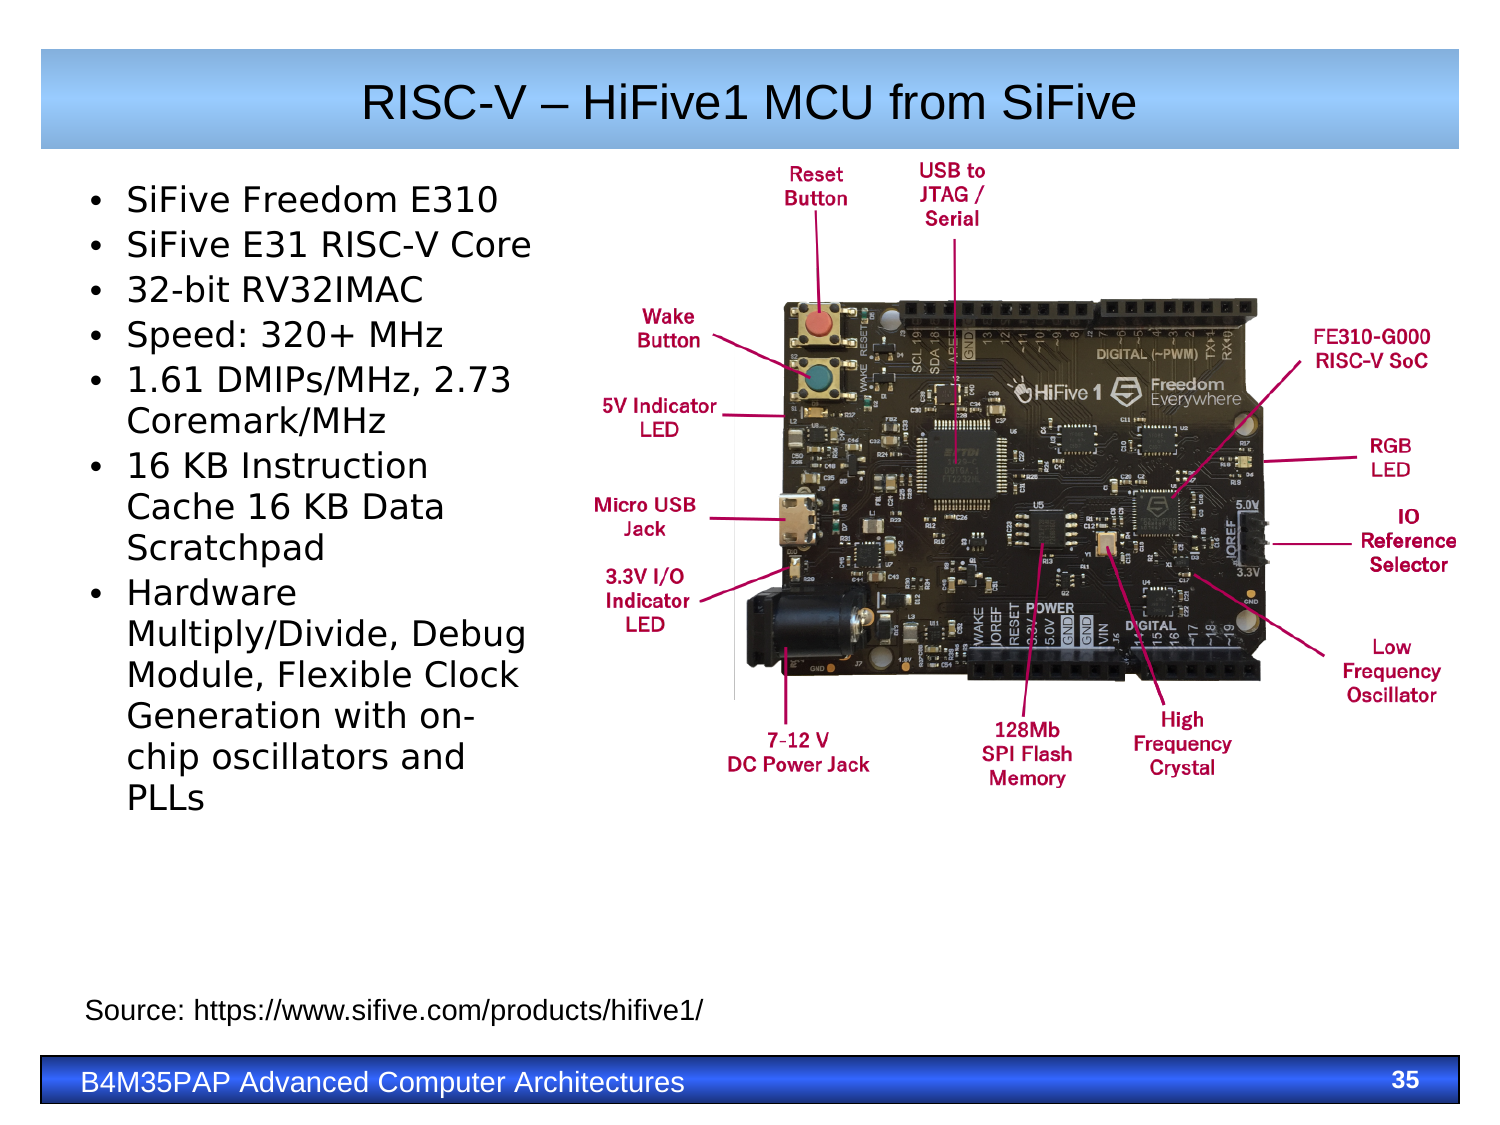

# RISC-V – HiFive1 MCU from SiFive
SiFive Freedom E310
SiFive E31 RISC-V Core
32-bit RV32IMAC
Speed: 320+ MHz
1.61 DMIPs/MHz, 2.73 Coremark/MHz
16 KB Instruction Cache 16 KB Data Scratchpad
Hardware Multiply/Divide, Debug Module, Flexible Clock Generation with on-chip oscillators and PLLs
Source: https://www.sifive.com/products/hifive1/